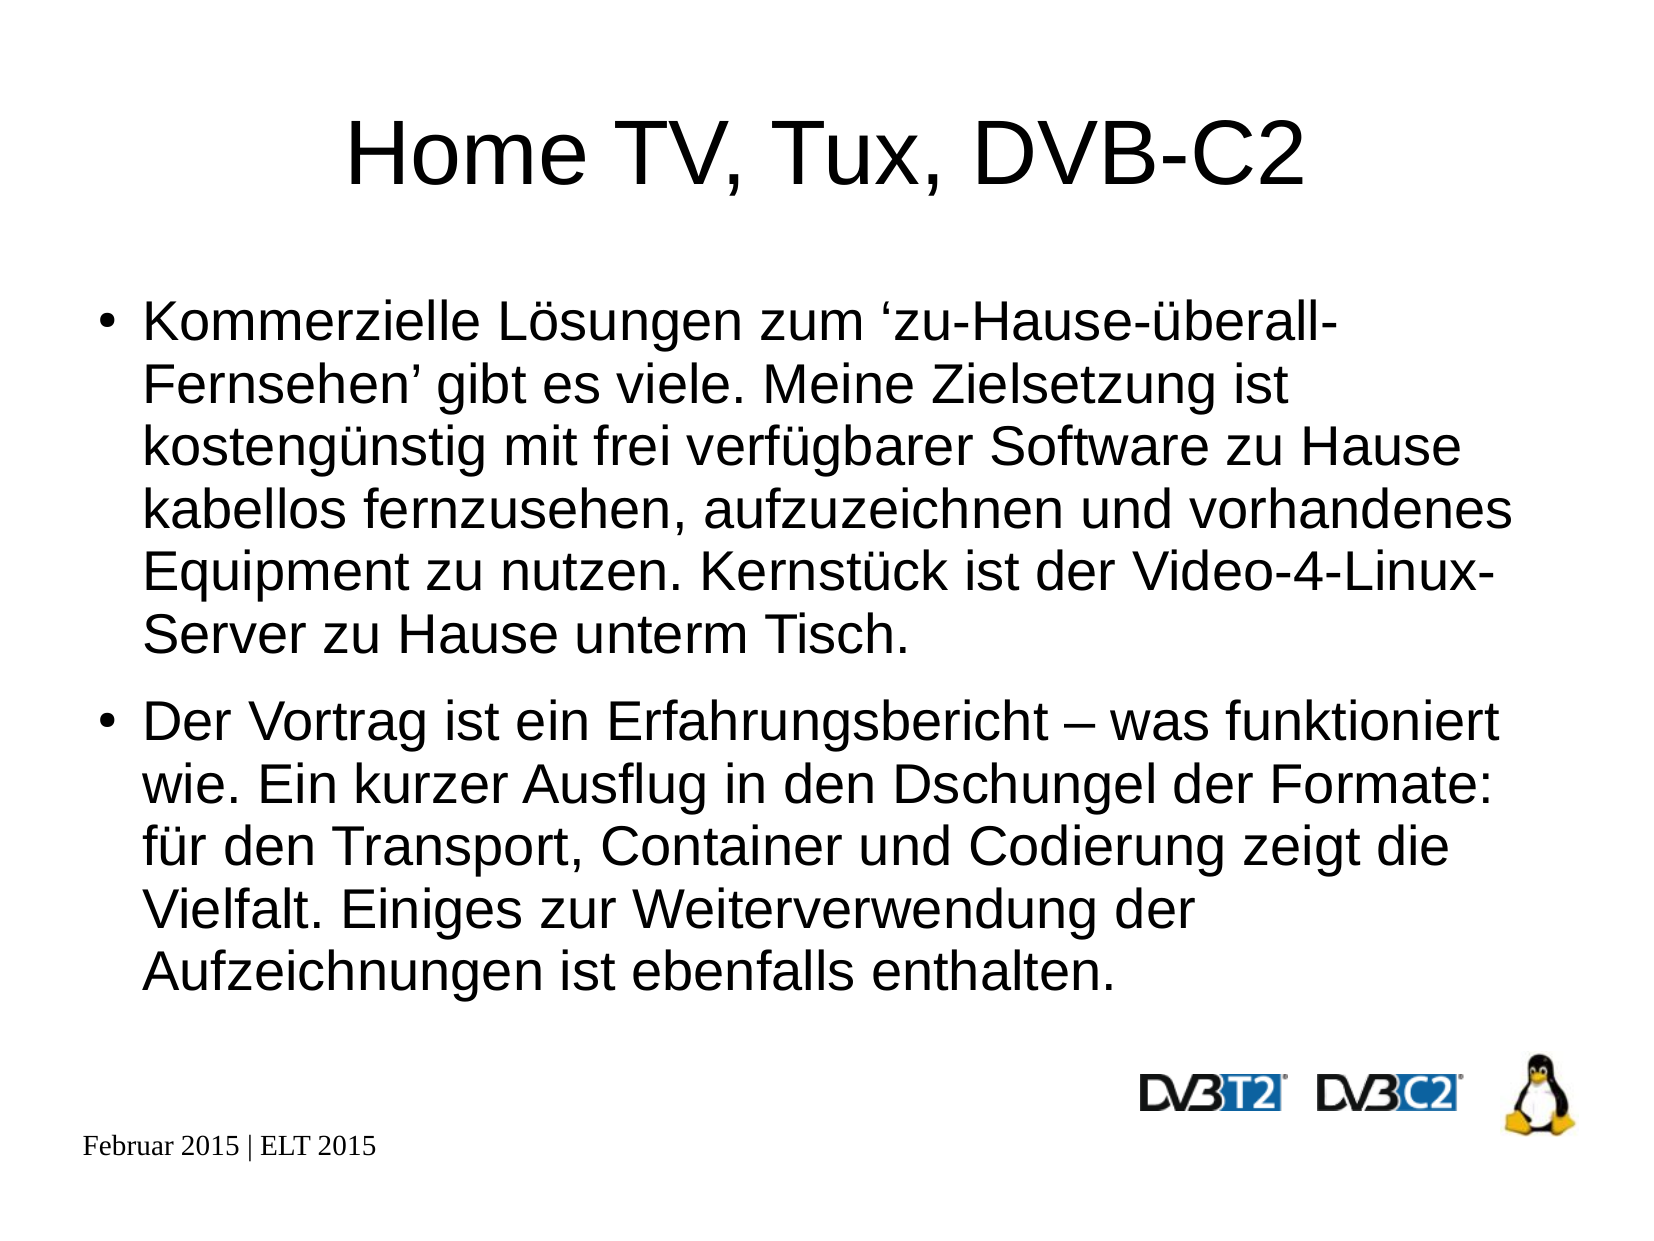

# Home TV, Tux, DVB-C2
Kommerzielle Lösungen zum ‘zu-Hause-überall-Fernsehen’ gibt es viele. Meine Zielsetzung ist kostengünstig mit frei verfügbarer Software zu Hause kabellos fernzusehen, aufzuzeichnen und vorhandenes Equipment zu nutzen. Kernstück ist der Video-4-Linux-Server zu Hause unterm Tisch.
Der Vortrag ist ein Erfahrungsbericht – was funktioniert wie. Ein kurzer Ausflug in den Dschungel der Formate: für den Transport, Container und Codierung zeigt die Vielfalt. Einiges zur Weiterverwendung der Aufzeichnungen ist ebenfalls enthalten.